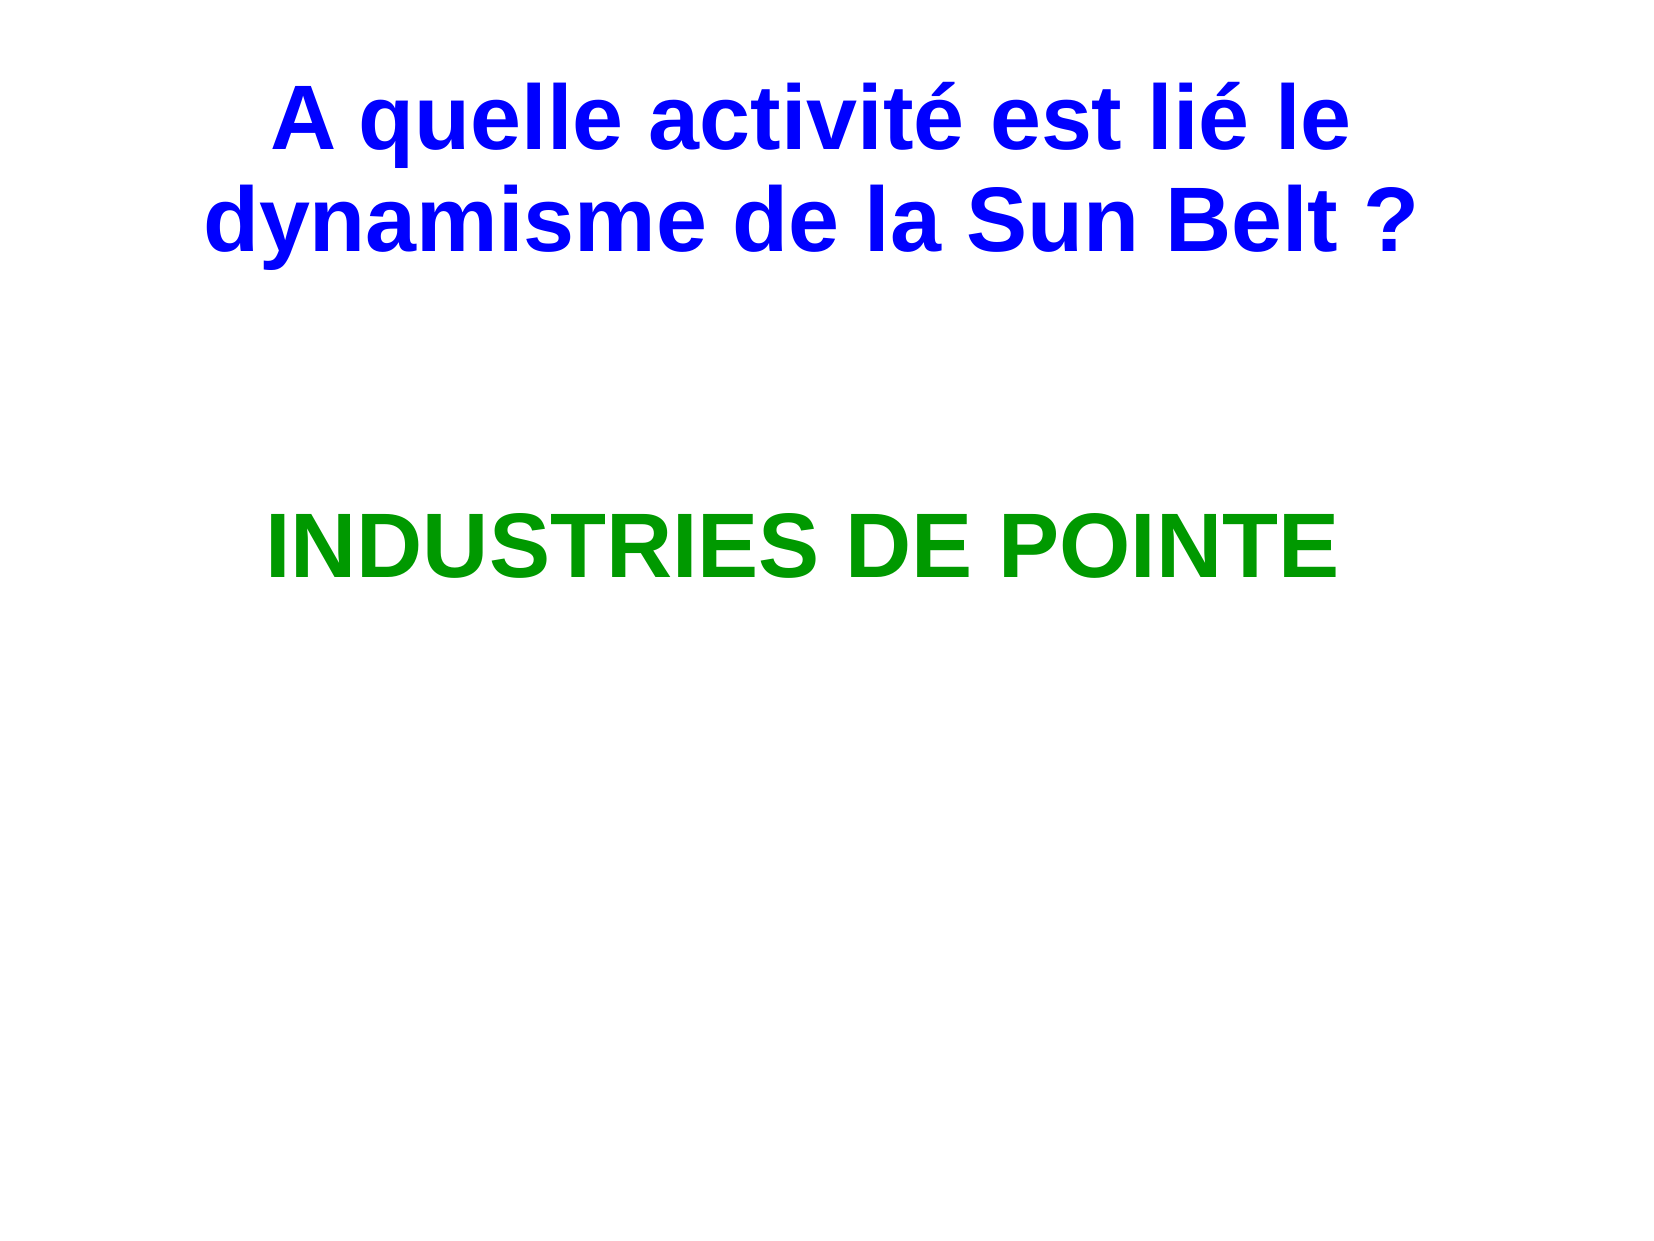

A quelle activité est lié le dynamisme de la Sun Belt ?
# INDUSTRIES DE POINTE